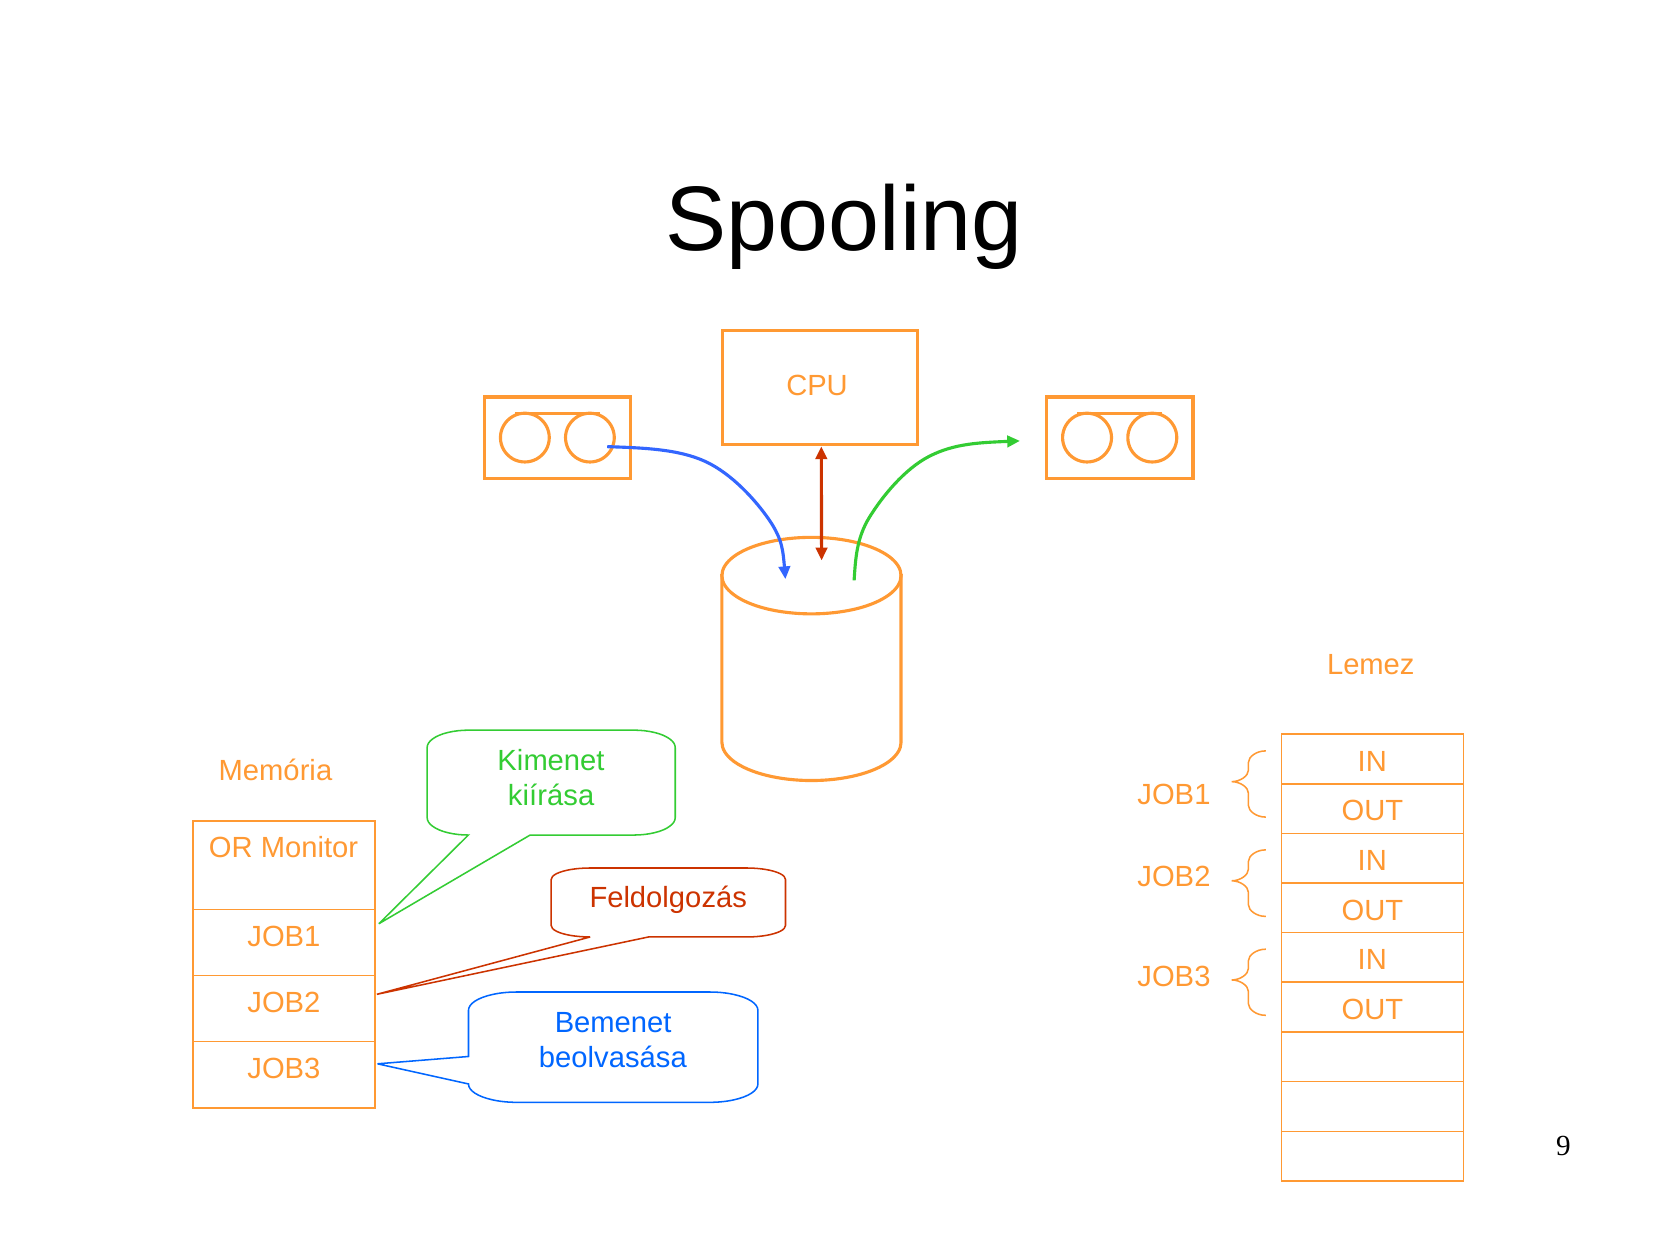

# Spooling
CPU
Lemez
IN
JOB1
OUT
IN
JOB2
OUT
IN
JOB3
OUT
Kimenet kiírása
Memória
OR Monitor
JOB1
JOB2
JOB3
Feldolgozás
Bemenet beolvasása
9